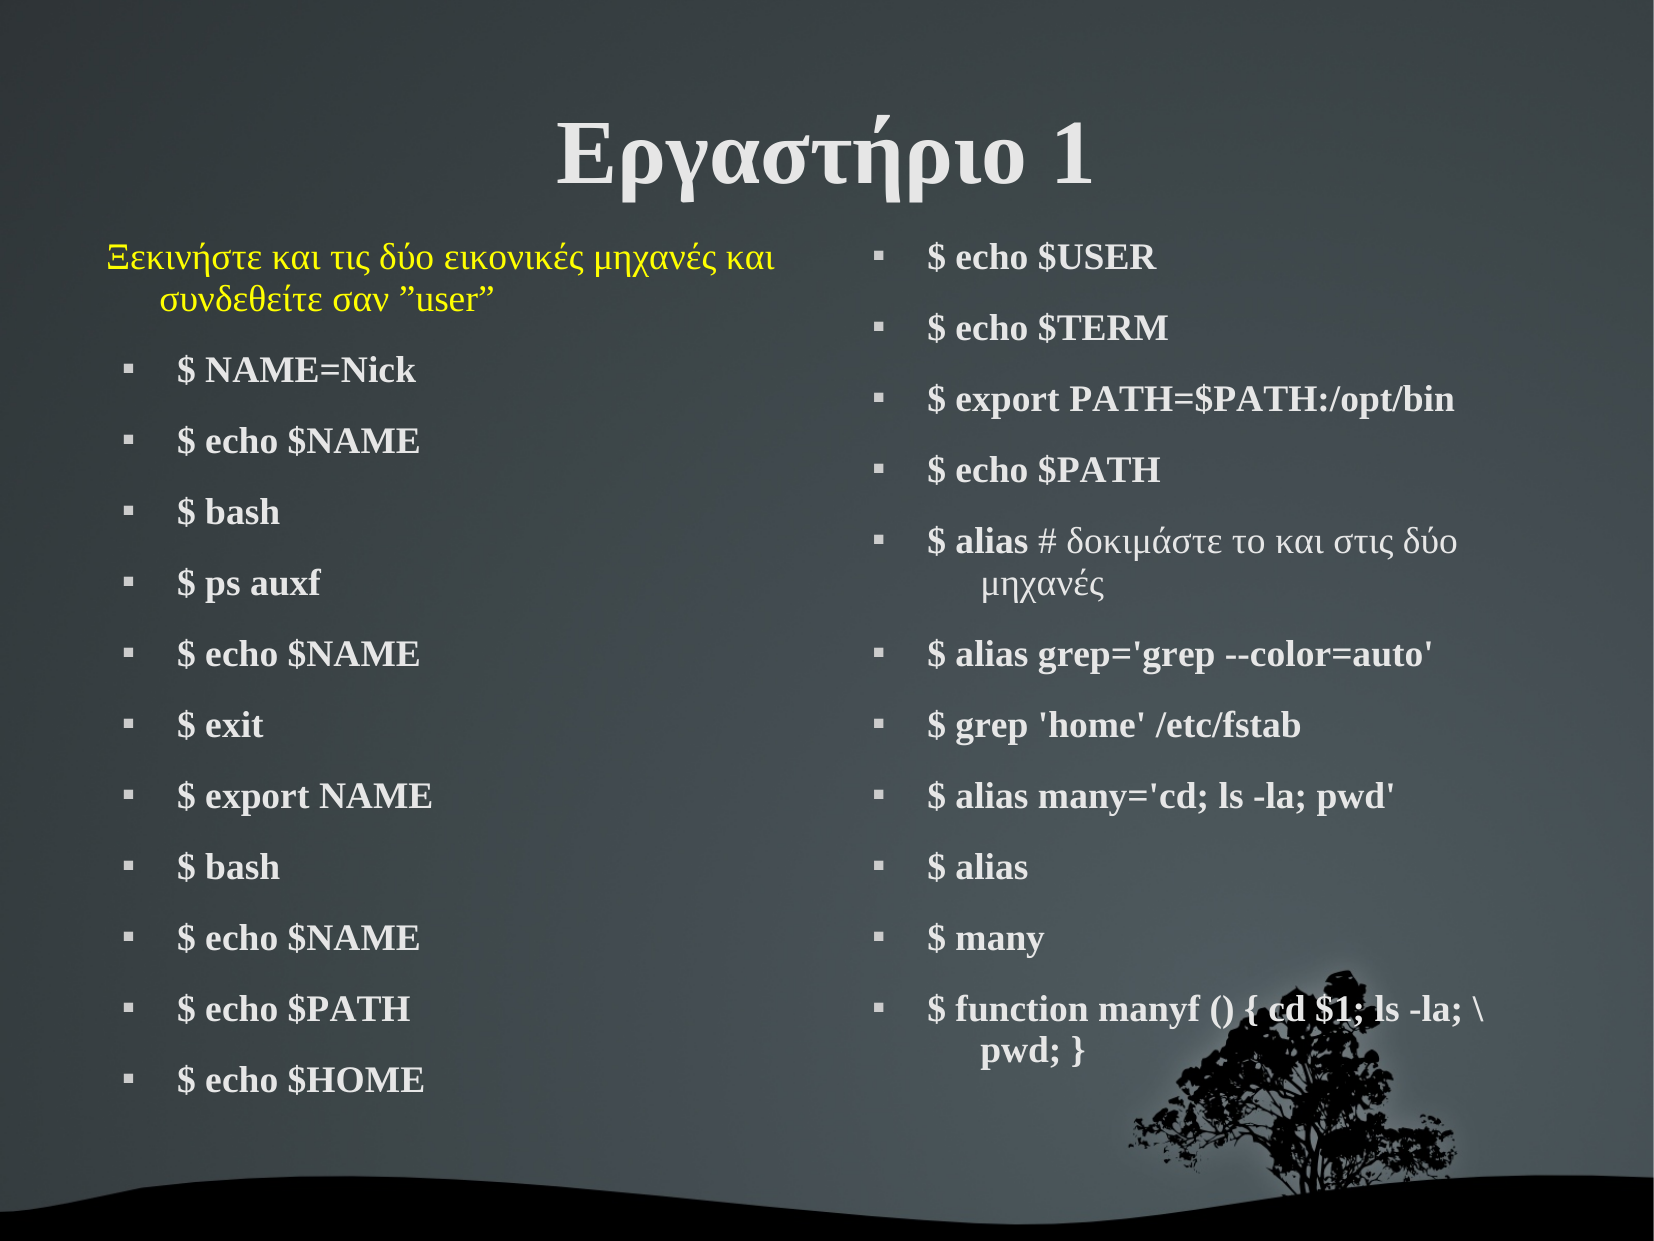

Εργαστήριο 1
# Ξεκινήστε και τις δύο εικονικές μηχανές και συνδεθείτε σαν ”user”
$ NAME=Nick
$ echo $NAME
$ bash
$ ps auxf
$ echo $NAME
$ exit
$ export NAME
$ bash
$ echo $NAME
$ echo $PATH
$ echo $HOME
$ echo $USER
$ echo $TERM
$ export PATH=$PATH:/opt/bin
$ echo $PATH
$ alias # δοκιμάστε το και στις δύο μηχανές
$ alias grep='grep --color=auto'
$ grep 'home' /etc/fstab
$ alias many='cd; ls -la; pwd'
$ alias
$ many
$ function manyf () { cd $1; ls -la; \ pwd; }